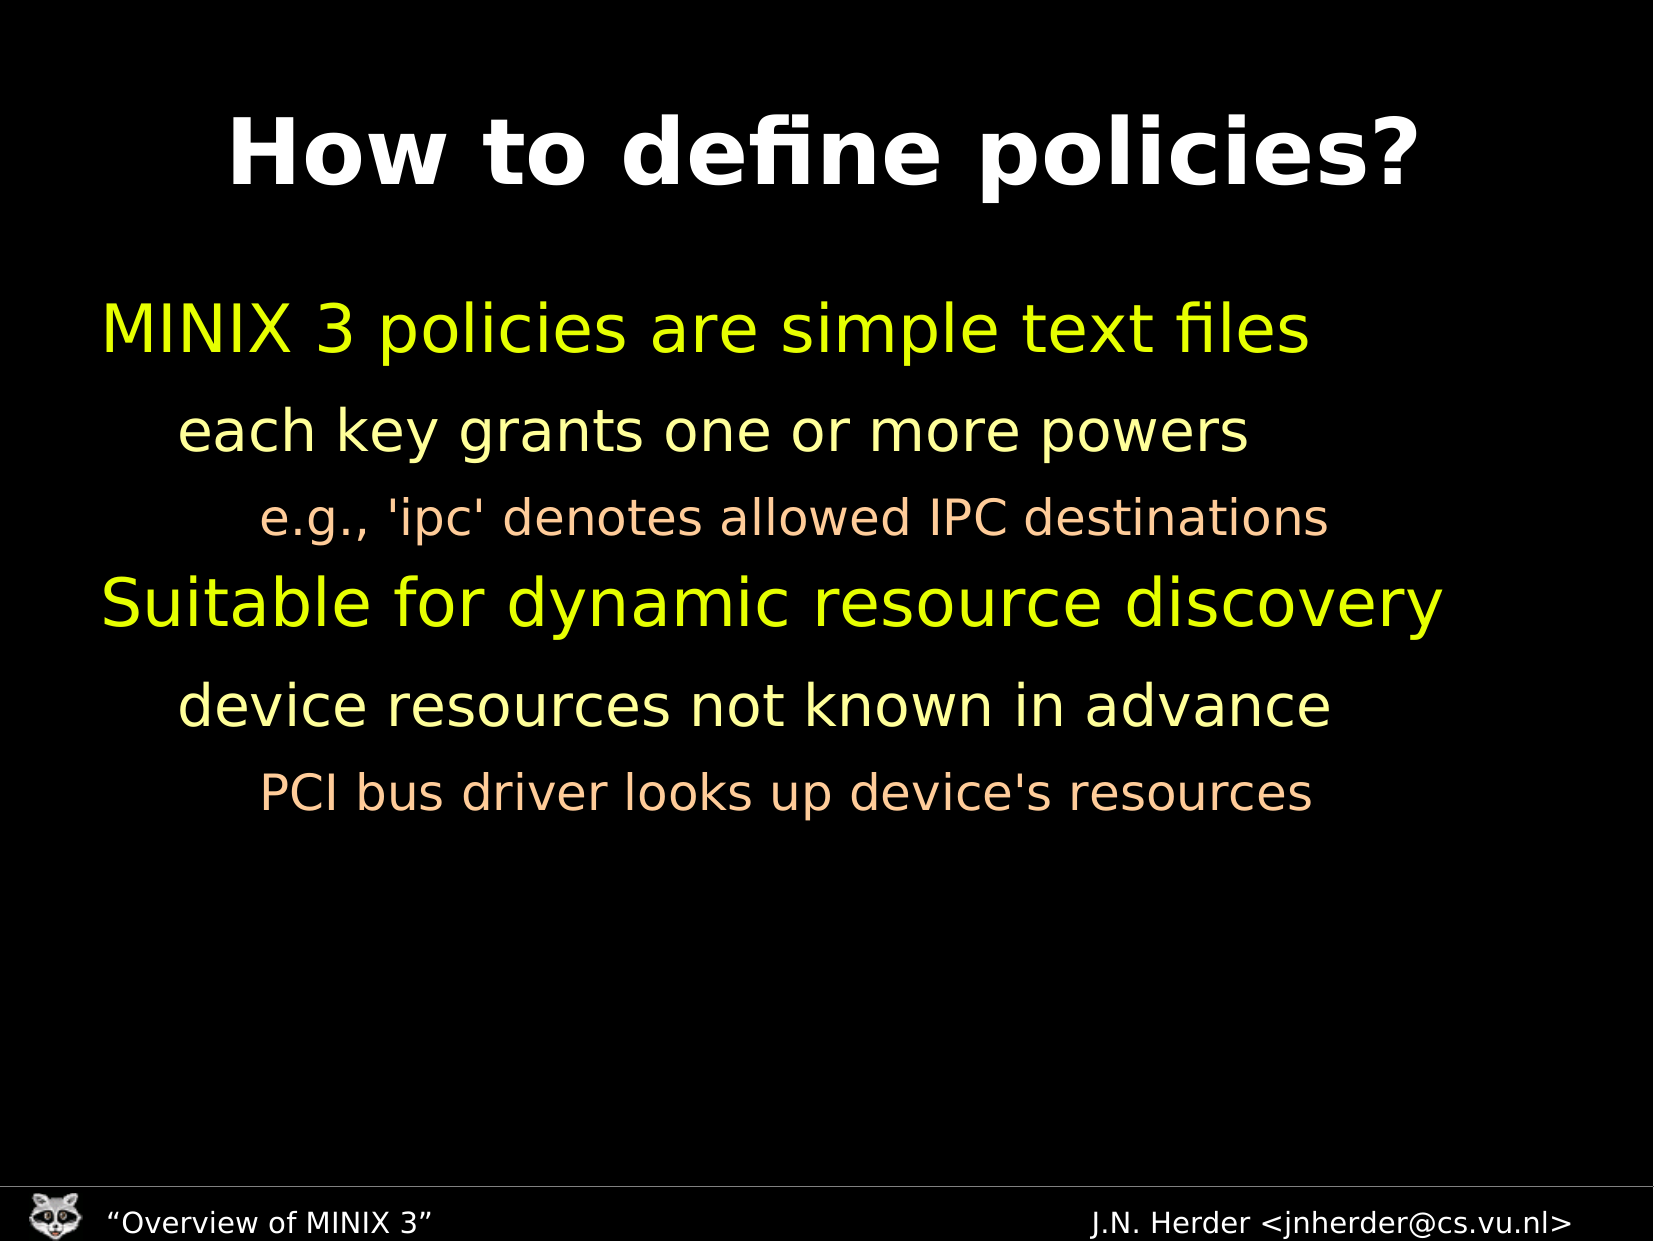

# How to define policies?
MINIX 3 policies are simple text files
each key grants one or more powers
e.g., 'ipc' denotes allowed IPC destinations
Suitable for dynamic resource discovery
device resources not known in advance
PCI bus driver looks up device's resources